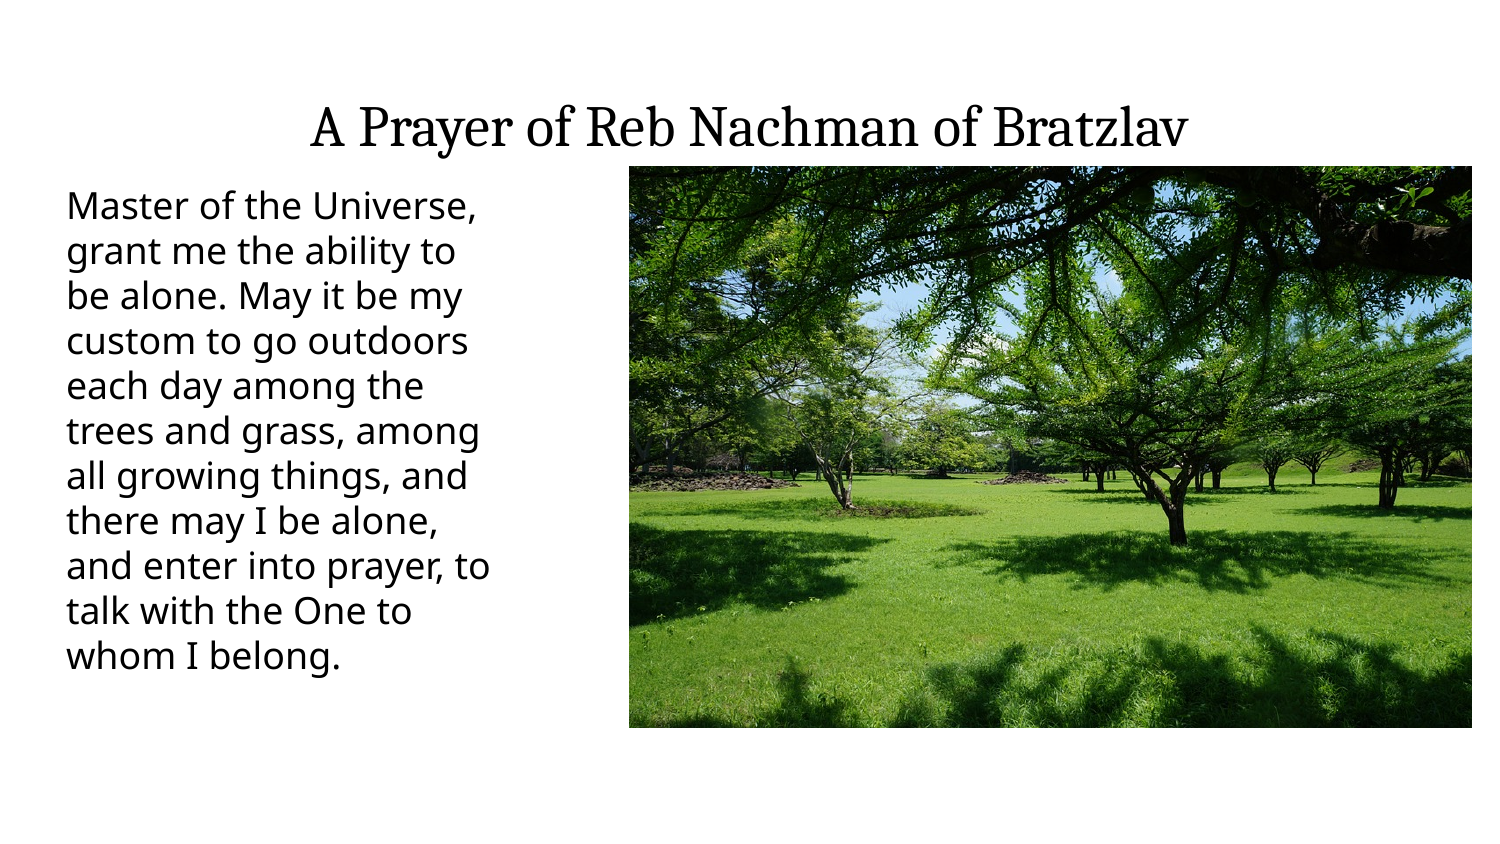

# A Prayer of Reb Nachman of Bratzlav
Master of the Universe, grant me the ability to be alone. May it be my custom to go outdoors each day among the trees and grass, among all growing things, and there may I be alone, and enter into prayer, to talk with the One to whom I belong.